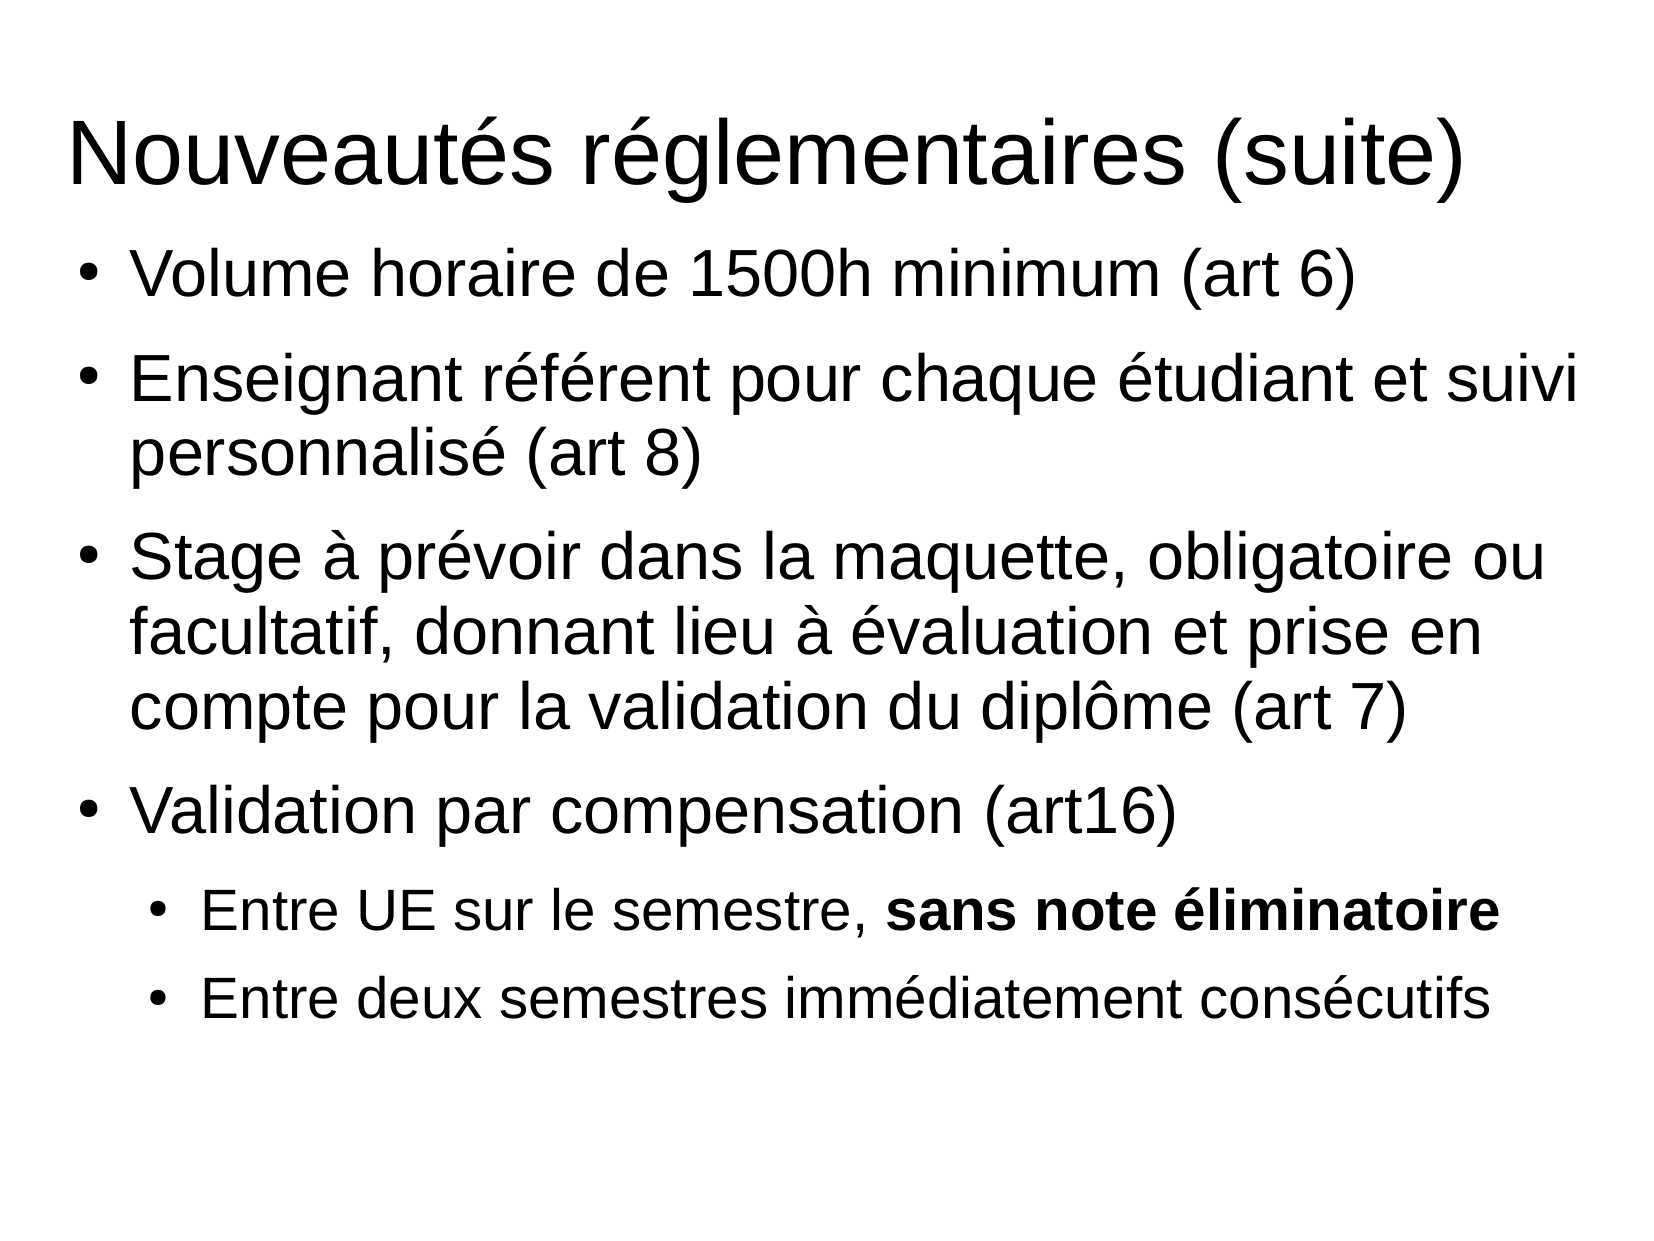

# Nouveautés réglementaires (suite)
Volume horaire de 1500h minimum (art 6)
Enseignant référent pour chaque étudiant et suivi personnalisé (art 8)
Stage à prévoir dans la maquette, obligatoire ou facultatif, donnant lieu à évaluation et prise en compte pour la validation du diplôme (art 7)
Validation par compensation (art16)
Entre UE sur le semestre, sans note éliminatoire
Entre deux semestres immédiatement consécutifs